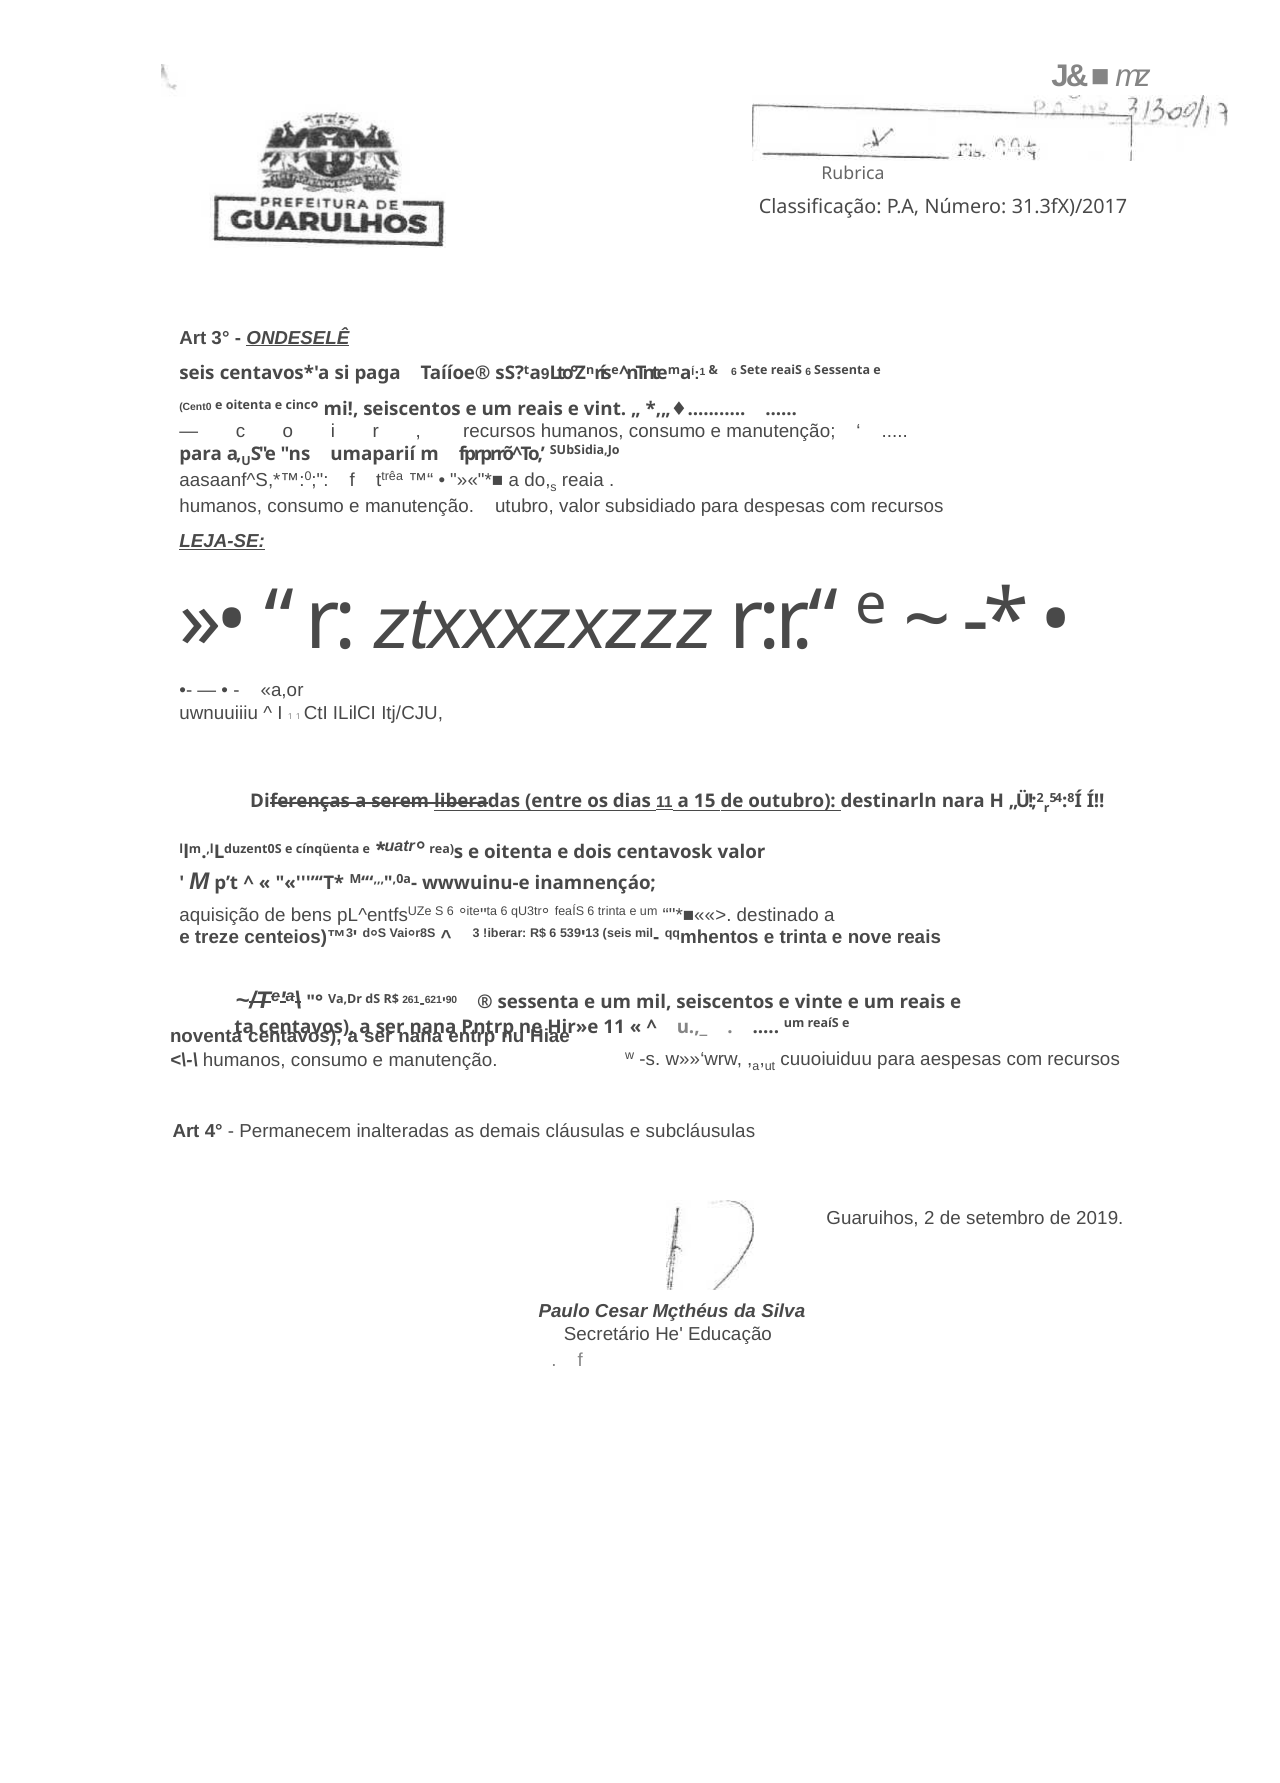

J& ■ mz
Rubrica
Classificação: P.A, Número: 31.3fX)/2017
Art 3° - ONDESELÊ
seis centavos*'a si paga Taííoe® sS?ta9Lto°Znríse^nTntemaÍ:1 & 6 Sete reaiS 6 Sessenta e
(Cent0 e oitenta e cinc° mi!, seiscentos e um reais e vint. „ *,„♦........... ......
—coir, recursos humanos, consumo e manutenção; ‘ .....
para a,US"e "ns umaparií m fprprrõ^To,’ SUbSidia,Jo
aasaanf^S,*™:0;": f ttrêa ™“ • "»«"*■ a do,s reaia .
humanos, consumo e manutenção. utubro, valor subsidiado para despesas com recursos
LEJA-SE:
»• “ r: ztxxxzxzzz r:r.“ e ~ -* •
•- — • - «a,or
uwnuuiiiu ^ I 11CtI ILilCI Itj/CJU,
Diferenças a serem liberadas (entre os dias 11 a 15 de outubro): destinarln nara H „Ü!;2r54:8Í Í!!llm.,lLduzent0S e cínqüenta e *uatr° rea)s e oitenta e dois centavosk valor
' M p’t ^ « "«'''’‘‘T* M‘“,,,",0a- wwwuinu-e inamnençáo;
aquisição de bens pL^entfsUZe S 6 °ite"ta 6 qU3tr° feaÍS 6 trinta e um “"*■««>. destinado a
e treze centeios)™3' d°S Vai°r8S ^ 3 !iberar: R$ 6 539'13 (seis mil- qqmhentos e trinta e nove reais
~/Te'a\ "° Va,Dr dS R$ 261-621'90 ® sessenta e um mil, seiscentos e vinte e um reais e
noventa centavos), a ser nana entrp nu hiae <\-\ humanos, consumo e manutenção.
ta centavos), a ser nana Pntrp ne Hir»e 11 « ^ u.,_ . ..... um reaíS e
w -s. w»»‘wrw, ,a,ut cuuoiuiduu para aespesas com recursos
Art 4° - Permanecem inalteradas as demais cláusulas e subcláusulas
Guaruihos, 2 de setembro de 2019.
Paulo Cesar Mçthéus da Silva
Secretário He' Educação
. f